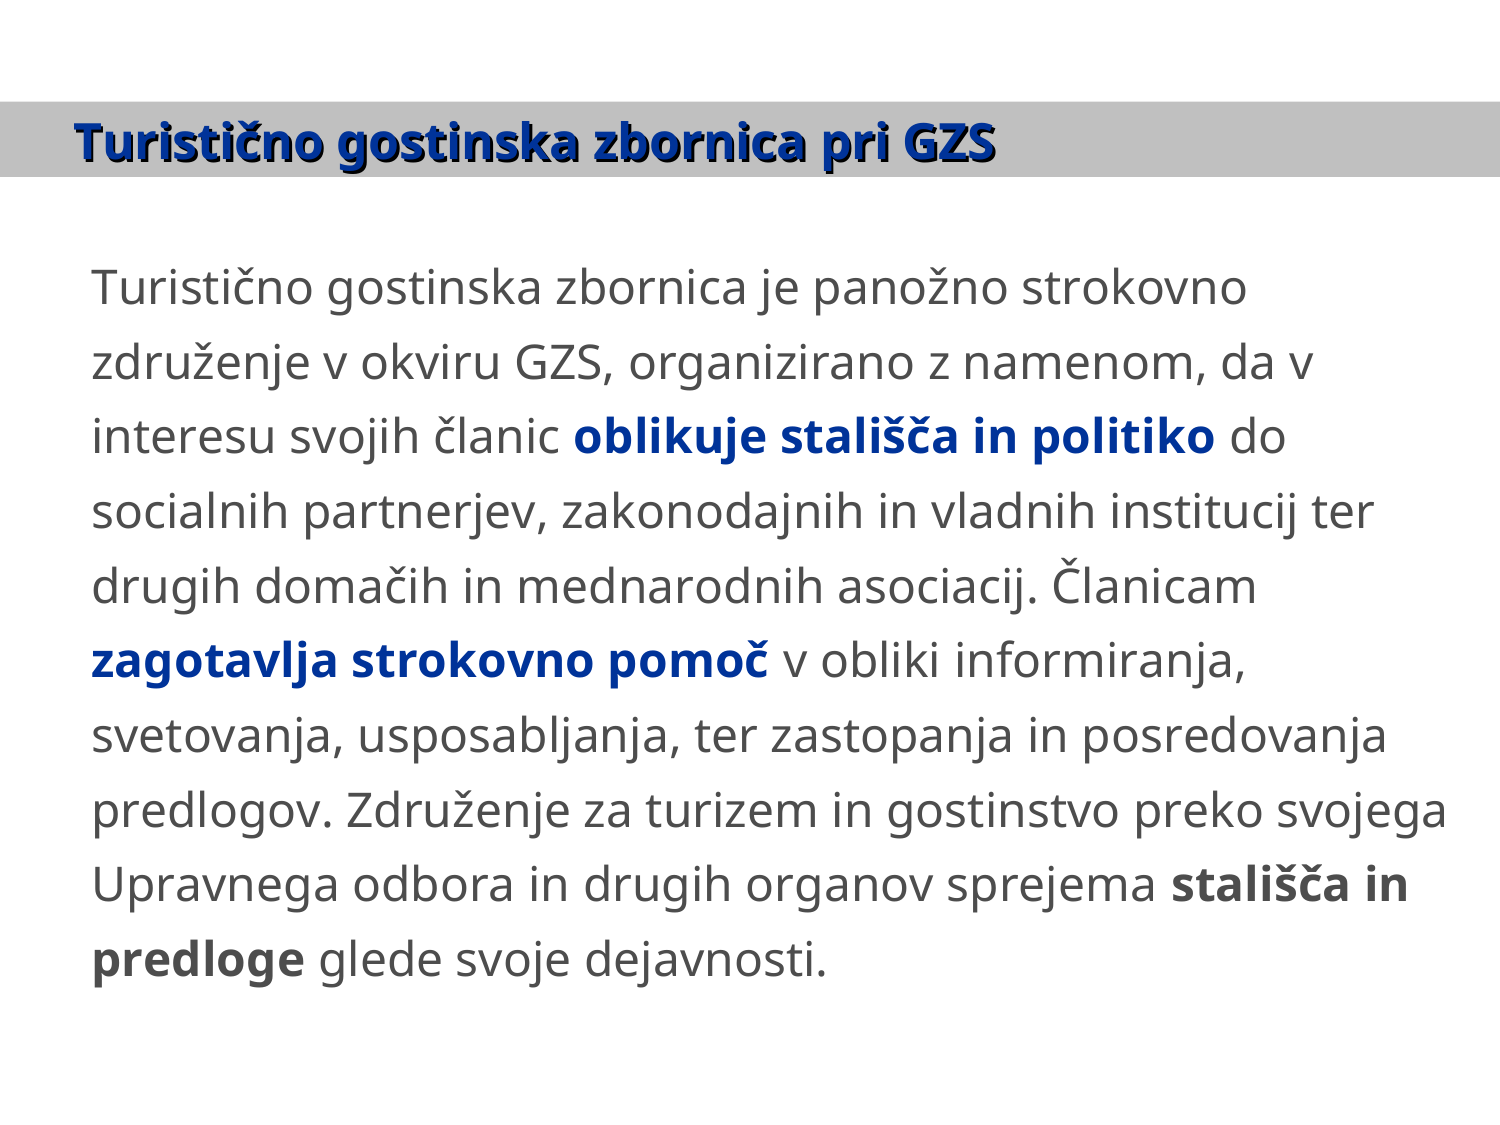

Turistično gostinska zbornica pri GZS
Turistično gostinska zbornica je panožno strokovno združenje v okviru GZS, organizirano z namenom, da v interesu svojih članic oblikuje stališča in politiko do socialnih partnerjev, zakonodajnih in vladnih institucij ter drugih domačih in mednarodnih asociacij. Članicam zagotavlja strokovno pomoč v obliki informiranja, svetovanja, usposabljanja, ter zastopanja in posredovanja predlogov. Združenje za turizem in gostinstvo preko svojega Upravnega odbora in drugih organov sprejema stališča in predloge glede svoje dejavnosti.